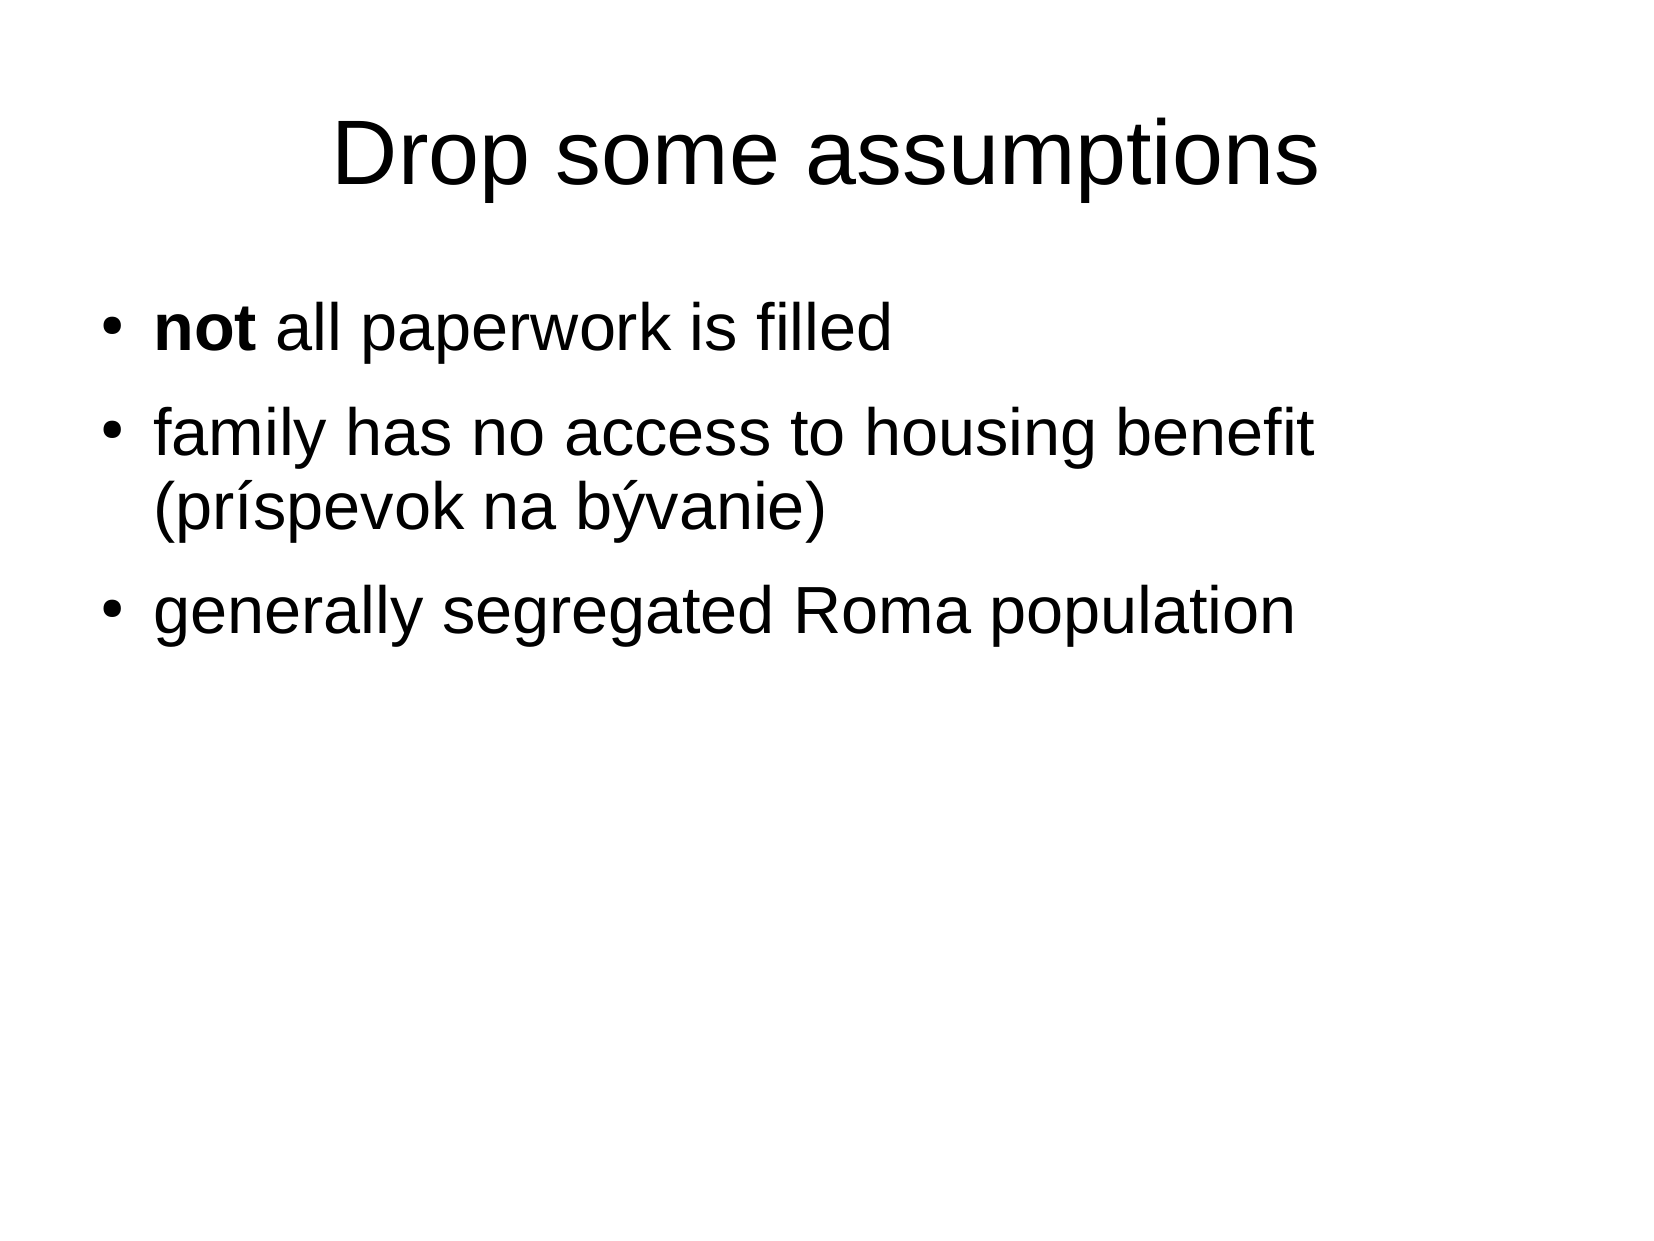

# Drop some assumptions
not all paperwork is filled
family has no access to housing benefit (príspevok na bývanie)
generally segregated Roma population